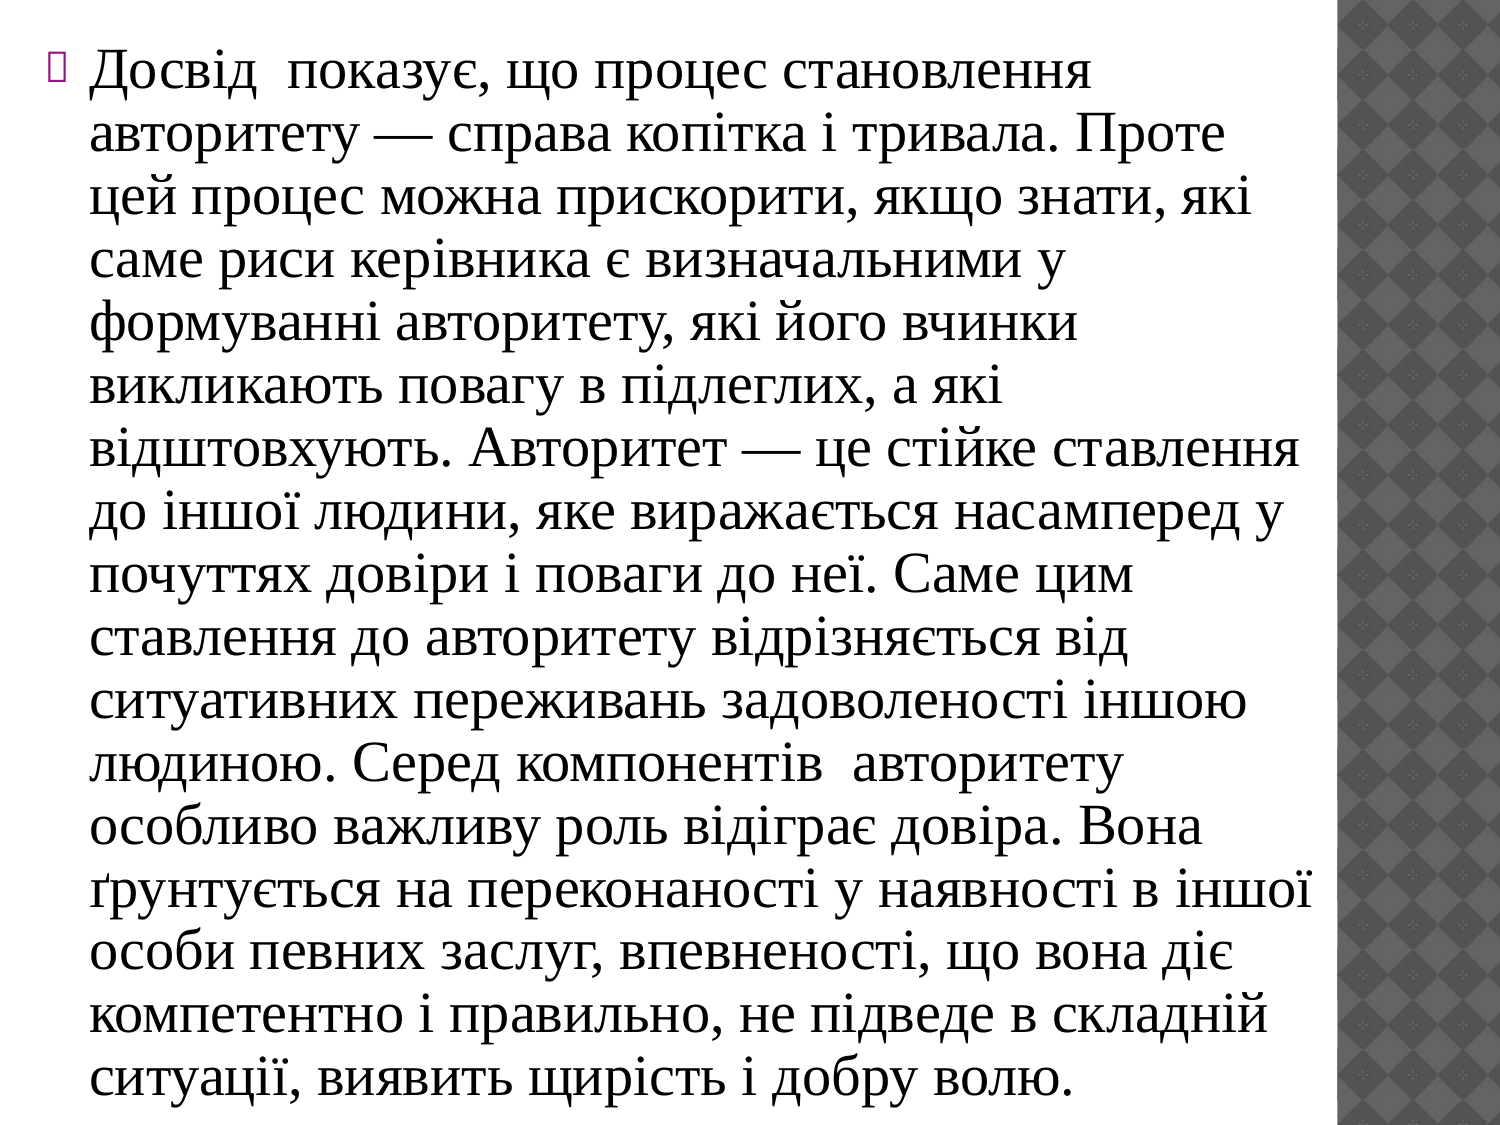

# Досвід показує, що процес становлення авторитету — справа копітка і тривала. Проте цей процес можна прискорити, якщо знати, які саме риси керівника є визначальними у формуванні авторитету, які його вчинки викликають повагу в підлеглих, а які відштовхують. Авторитет — це стійке ставлення до іншої людини, яке виражається насамперед у почуттях довіри і поваги до неї. Саме цим ставлення до авторитету відрізняється від ситуативних переживань задоволеності іншою лю­диною. Серед компонентів авторитету особливо важливу роль відіграє довіра. Вона ґрунтується на переконаності у наявності в іншої особи певних заслуг, впевненості, що вона діє компетентно і правильно, не підведе в складній ситуації, виявить щирість і добру волю.